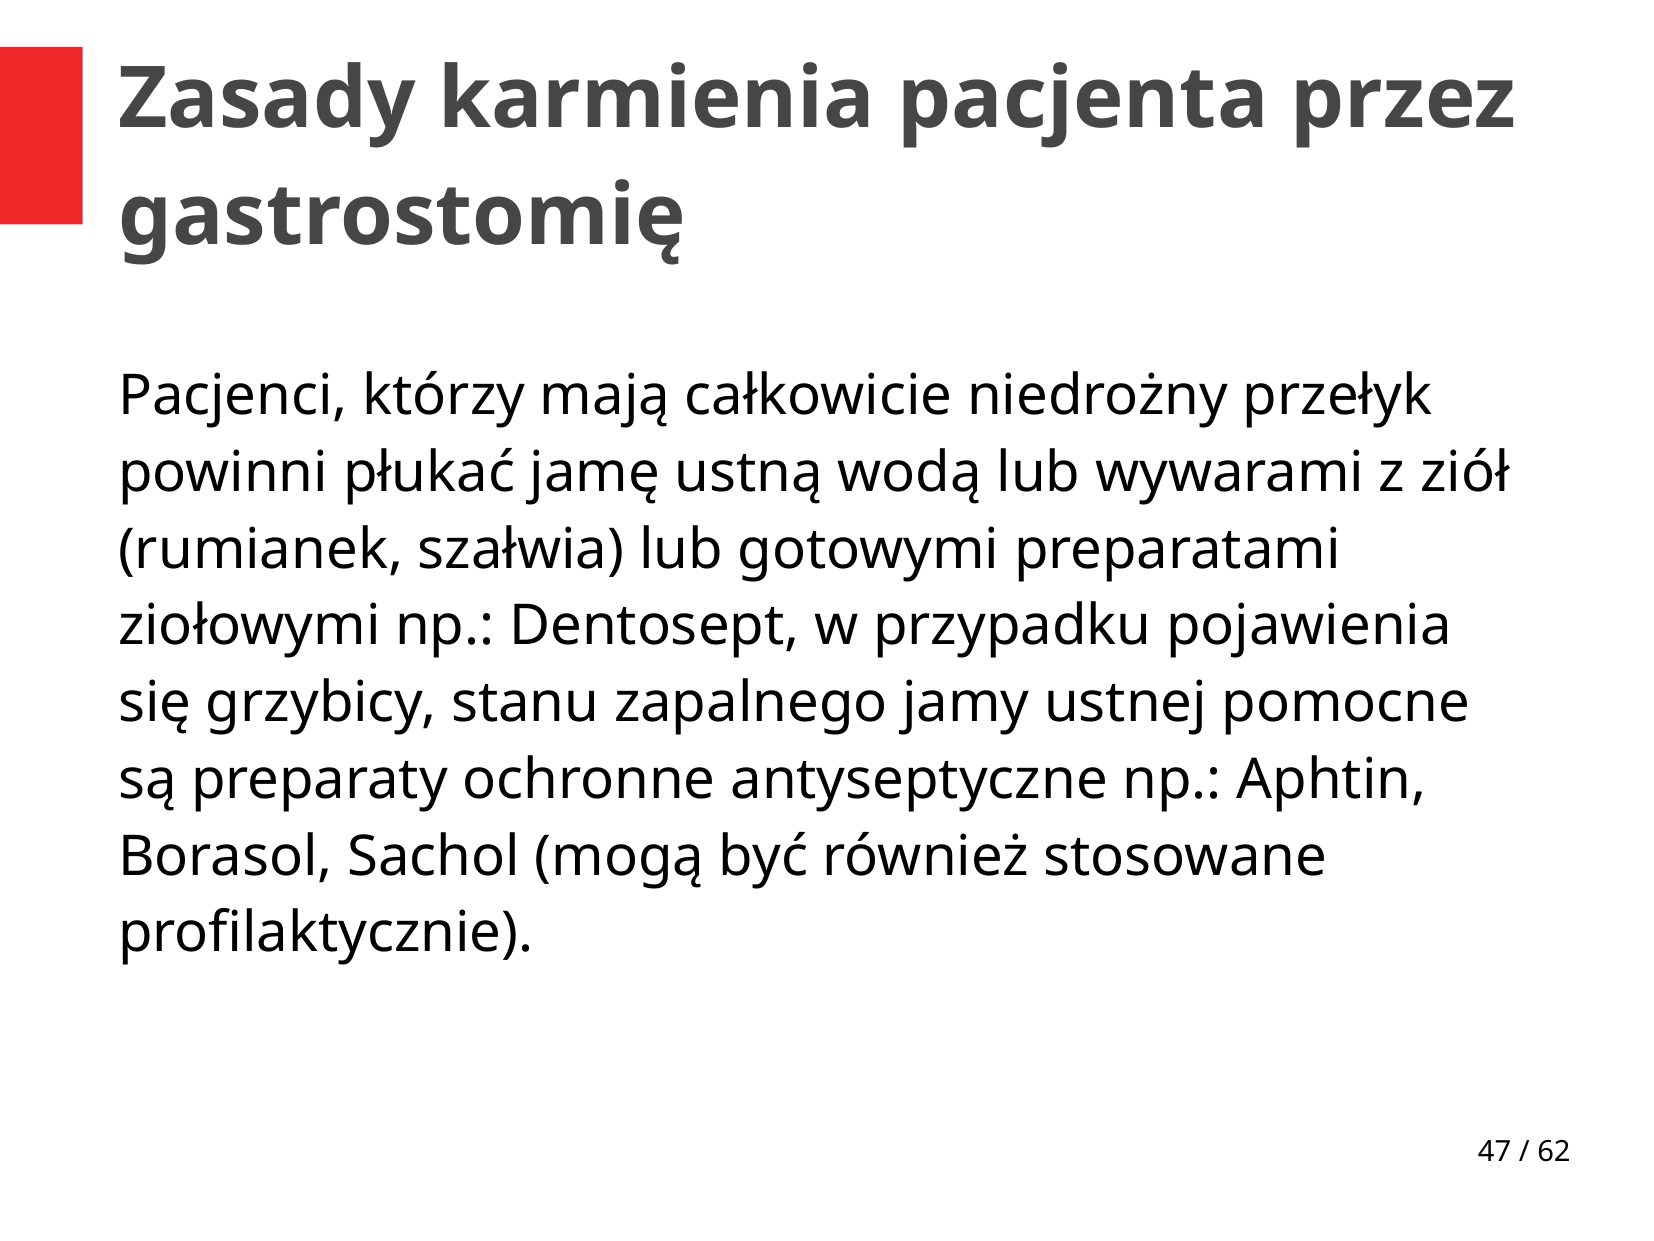

# Zasady karmienia pacjenta przez gastrostomię
Pacjenci, którzy mają całkowicie niedrożny przełyk powinni płukać jamę ustną wodą lub wywarami z ziół (rumianek, szałwia) lub gotowymi preparatami ziołowymi np.: Dentosept, w przypadku pojawienia się grzybicy, stanu zapalnego jamy ustnej pomocne są preparaty ochronne antyseptyczne np.: Aphtin, Borasol, Sachol (mogą być również stosowane profilaktycznie).
47